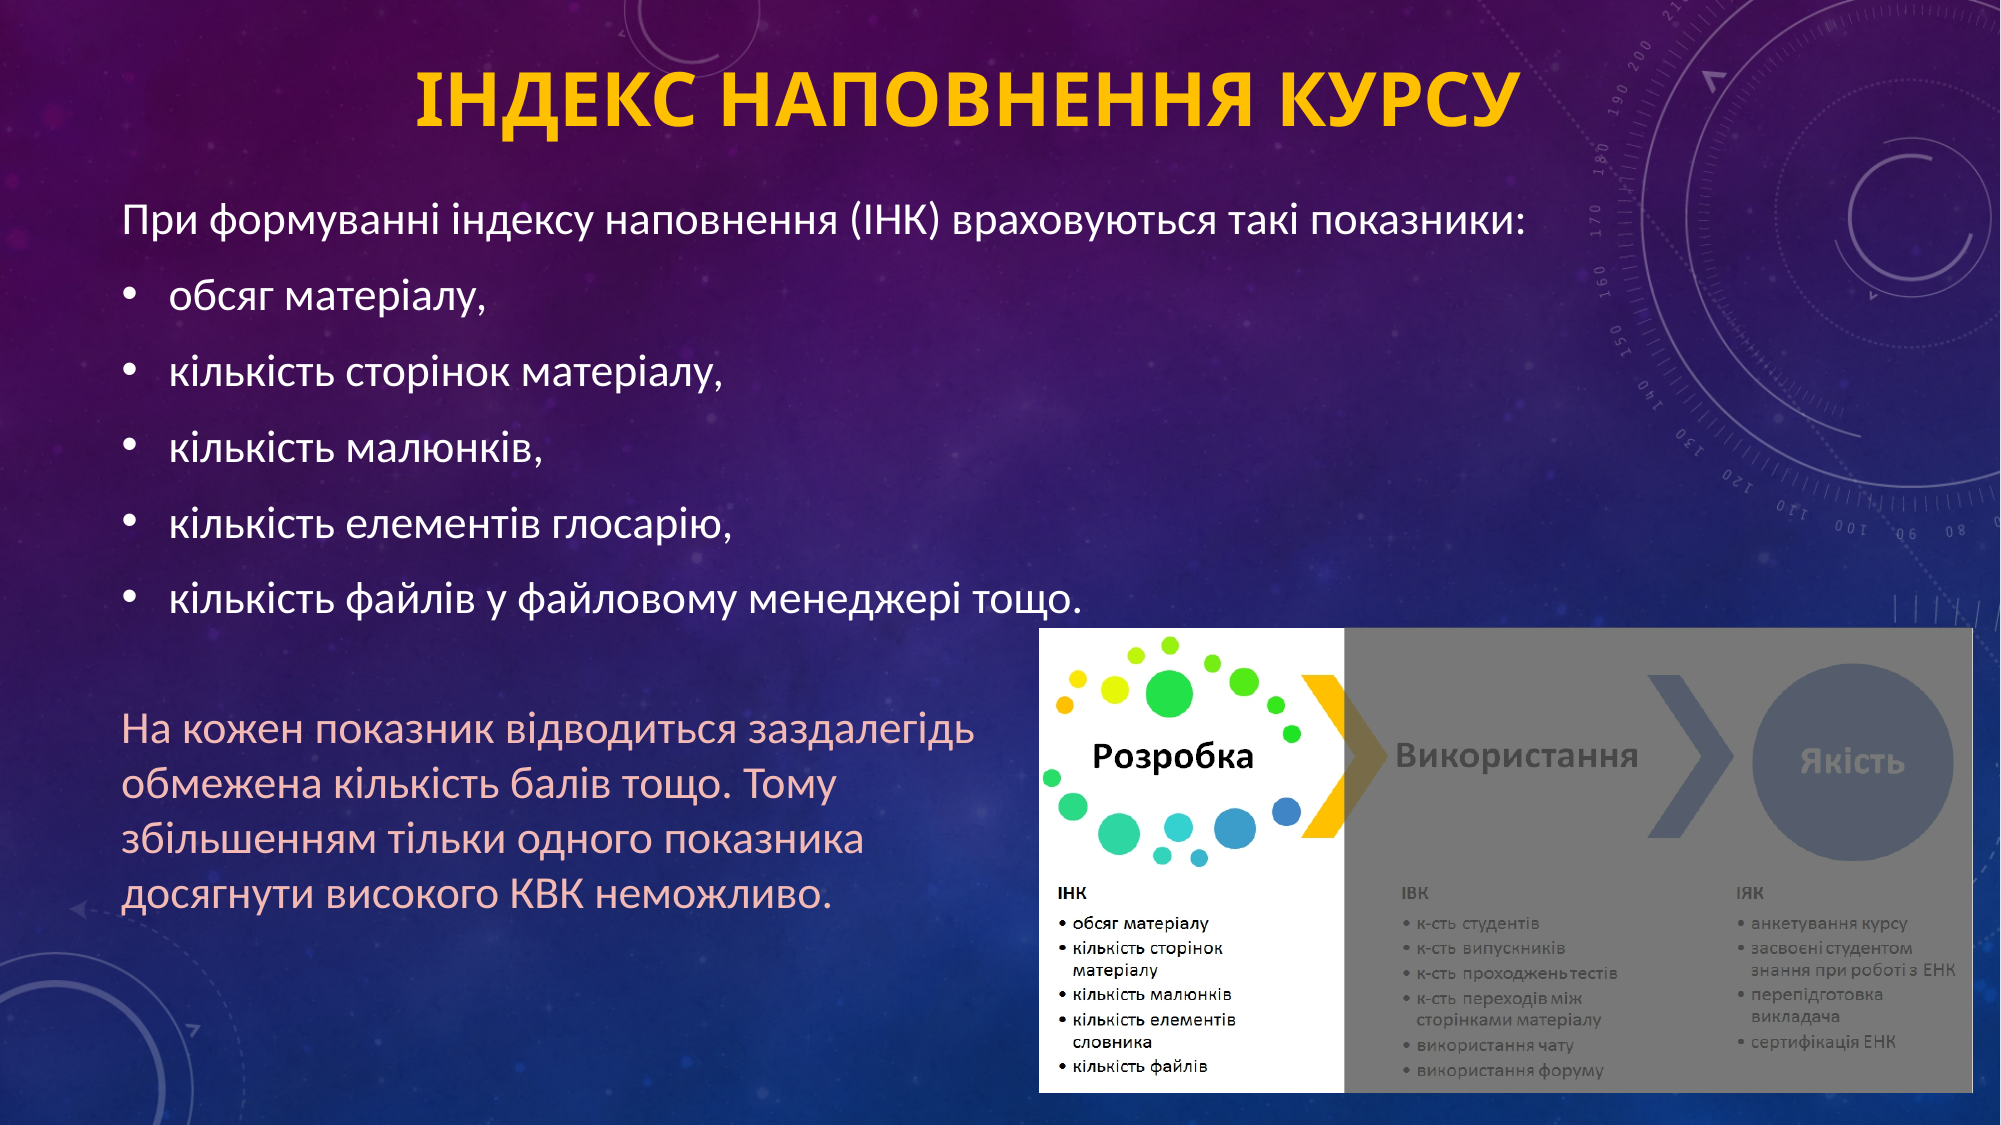

# ІНДЕКС НАПОВНЕННЯ КУРСУ
При формуванні індексу наповнення (ІНК) враховуються такі показники:
обсяг матеріалу,
кількість сторінок матеріалу,
кількість малюнків,
кількість елементів глосарію,
кількість файлів у файловому менеджері тощо.
На кожен показник відводиться заздалегідь обмежена кількість балів тощо. Тому збільшенням тільки одного показника досягнути високого КВК неможливо.